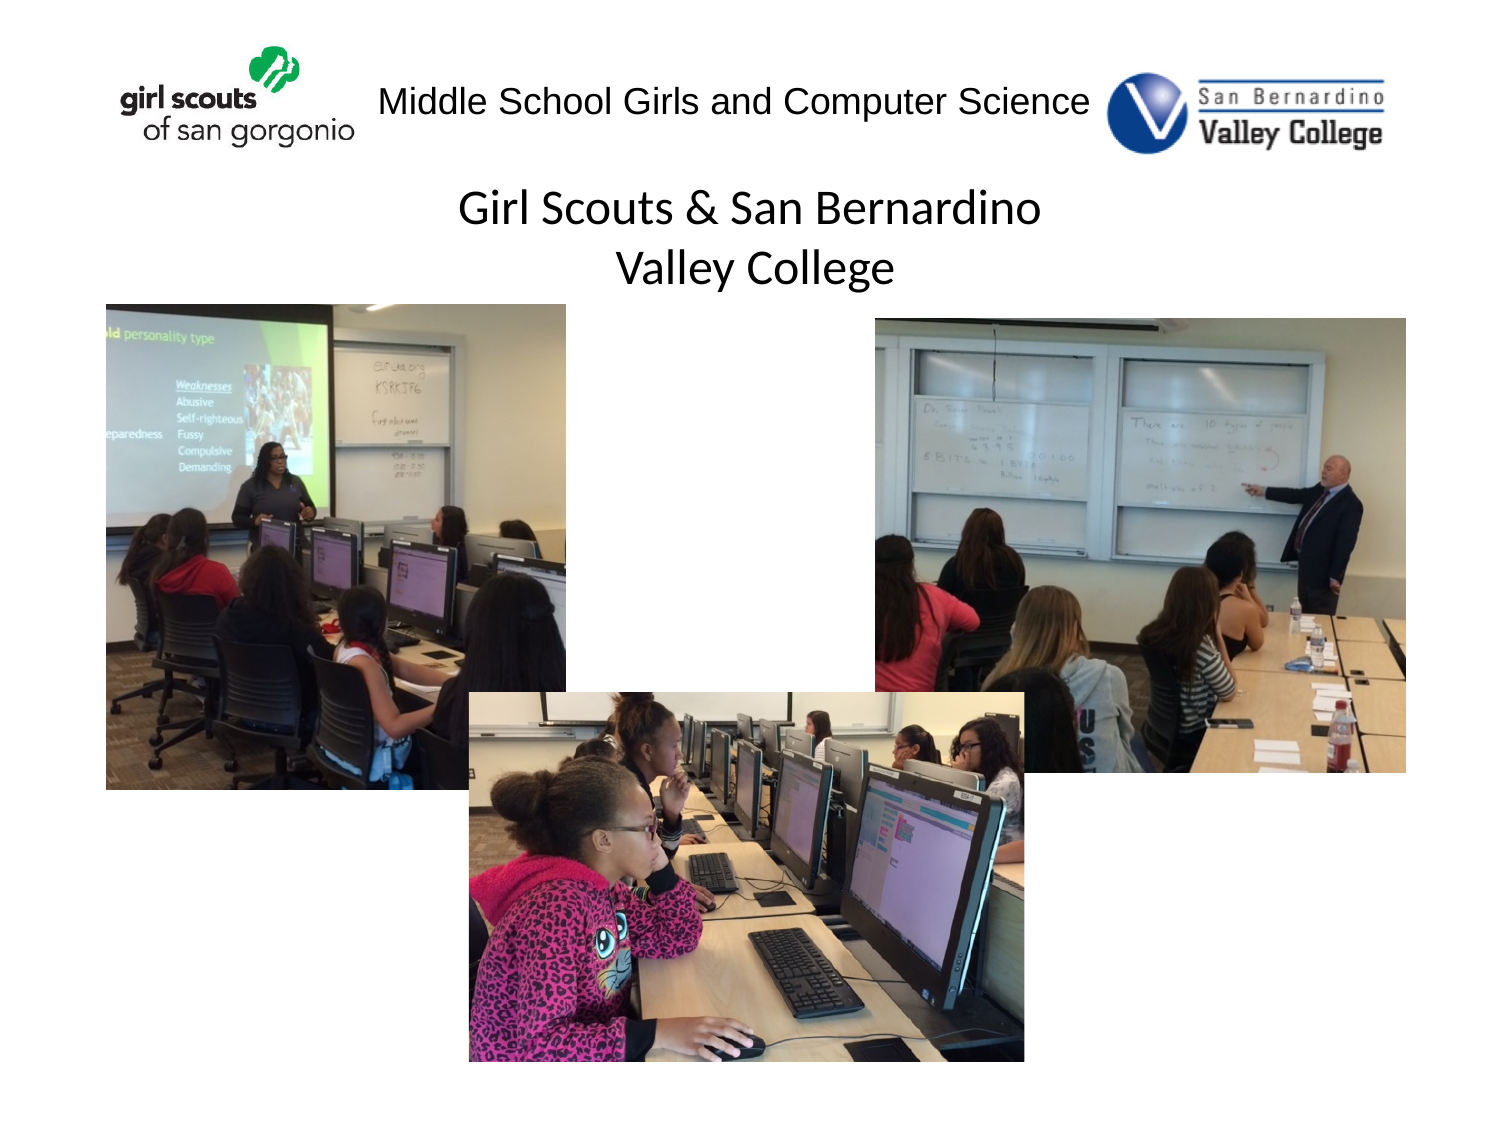

# Girl Scouts & San Bernardino Valley College